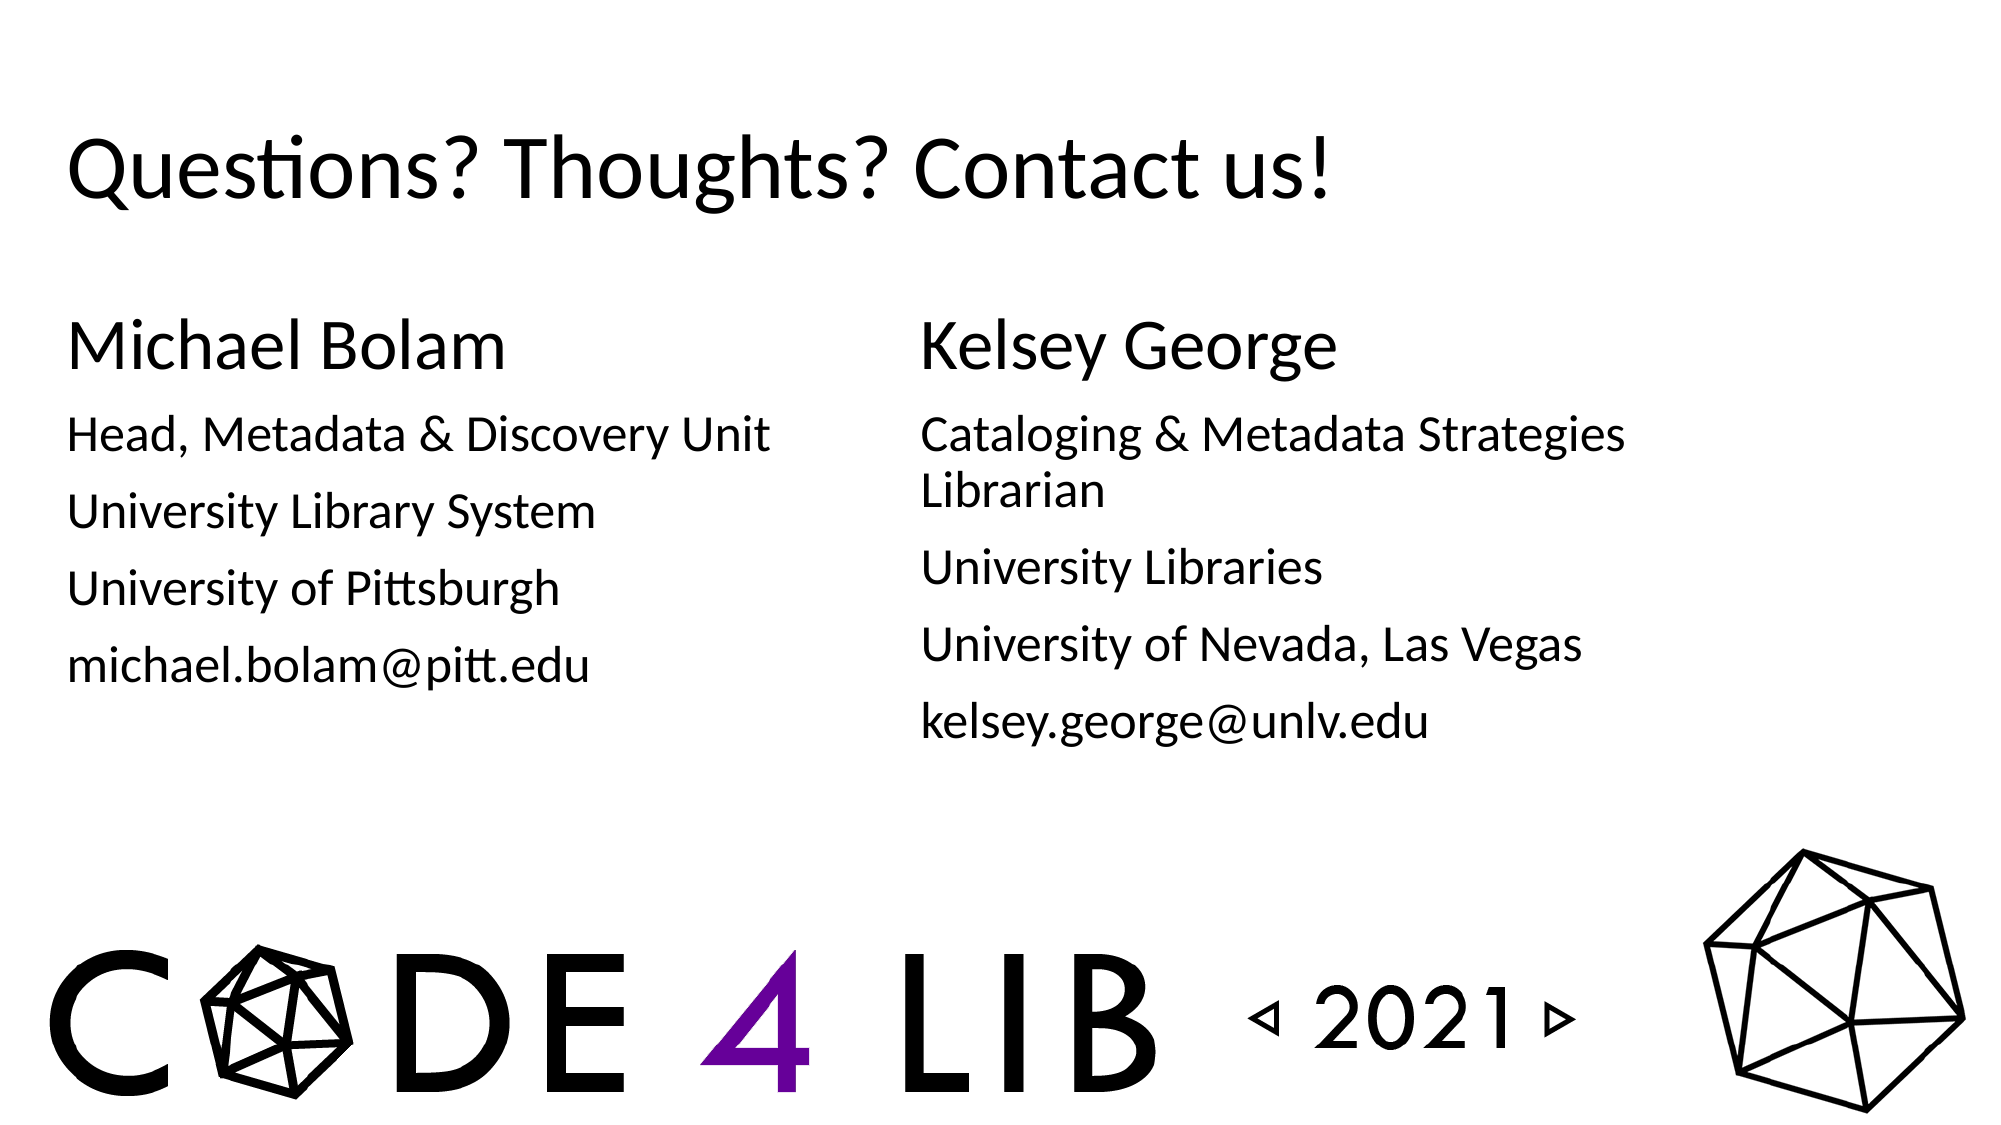

# Questions? Thoughts? Contact us!
Michael Bolam
Head, Metadata & Discovery Unit
University Library System
University of Pittsburgh
michael.bolam@pitt.edu
Kelsey George
Cataloging & Metadata Strategies Librarian
University Libraries
University of Nevada, Las Vegas
kelsey.george@unlv.edu